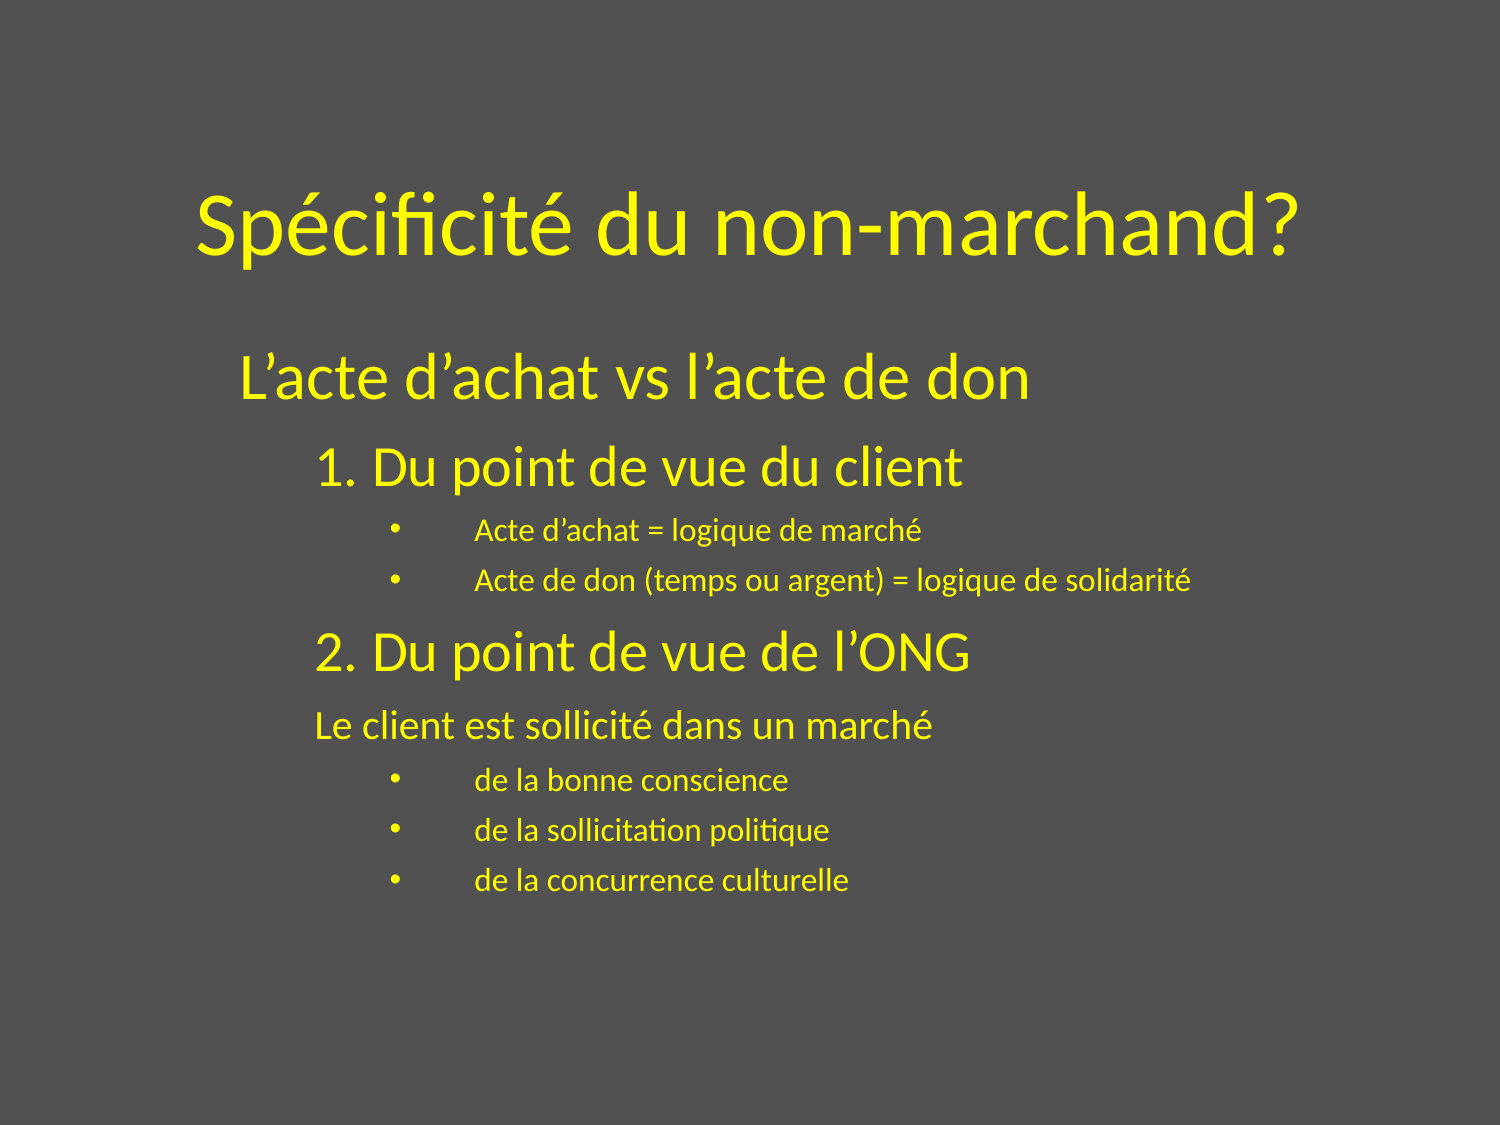

# Spécificité du non-marchand?
L’acte d’achat vs l’acte de don
1. Du point de vue du client
Acte d’achat = logique de marché
Acte de don (temps ou argent) = logique de solidarité
2. Du point de vue de l’ONG
Le client est sollicité dans un marché
de la bonne conscience
de la sollicitation politique
de la concurrence culturelle